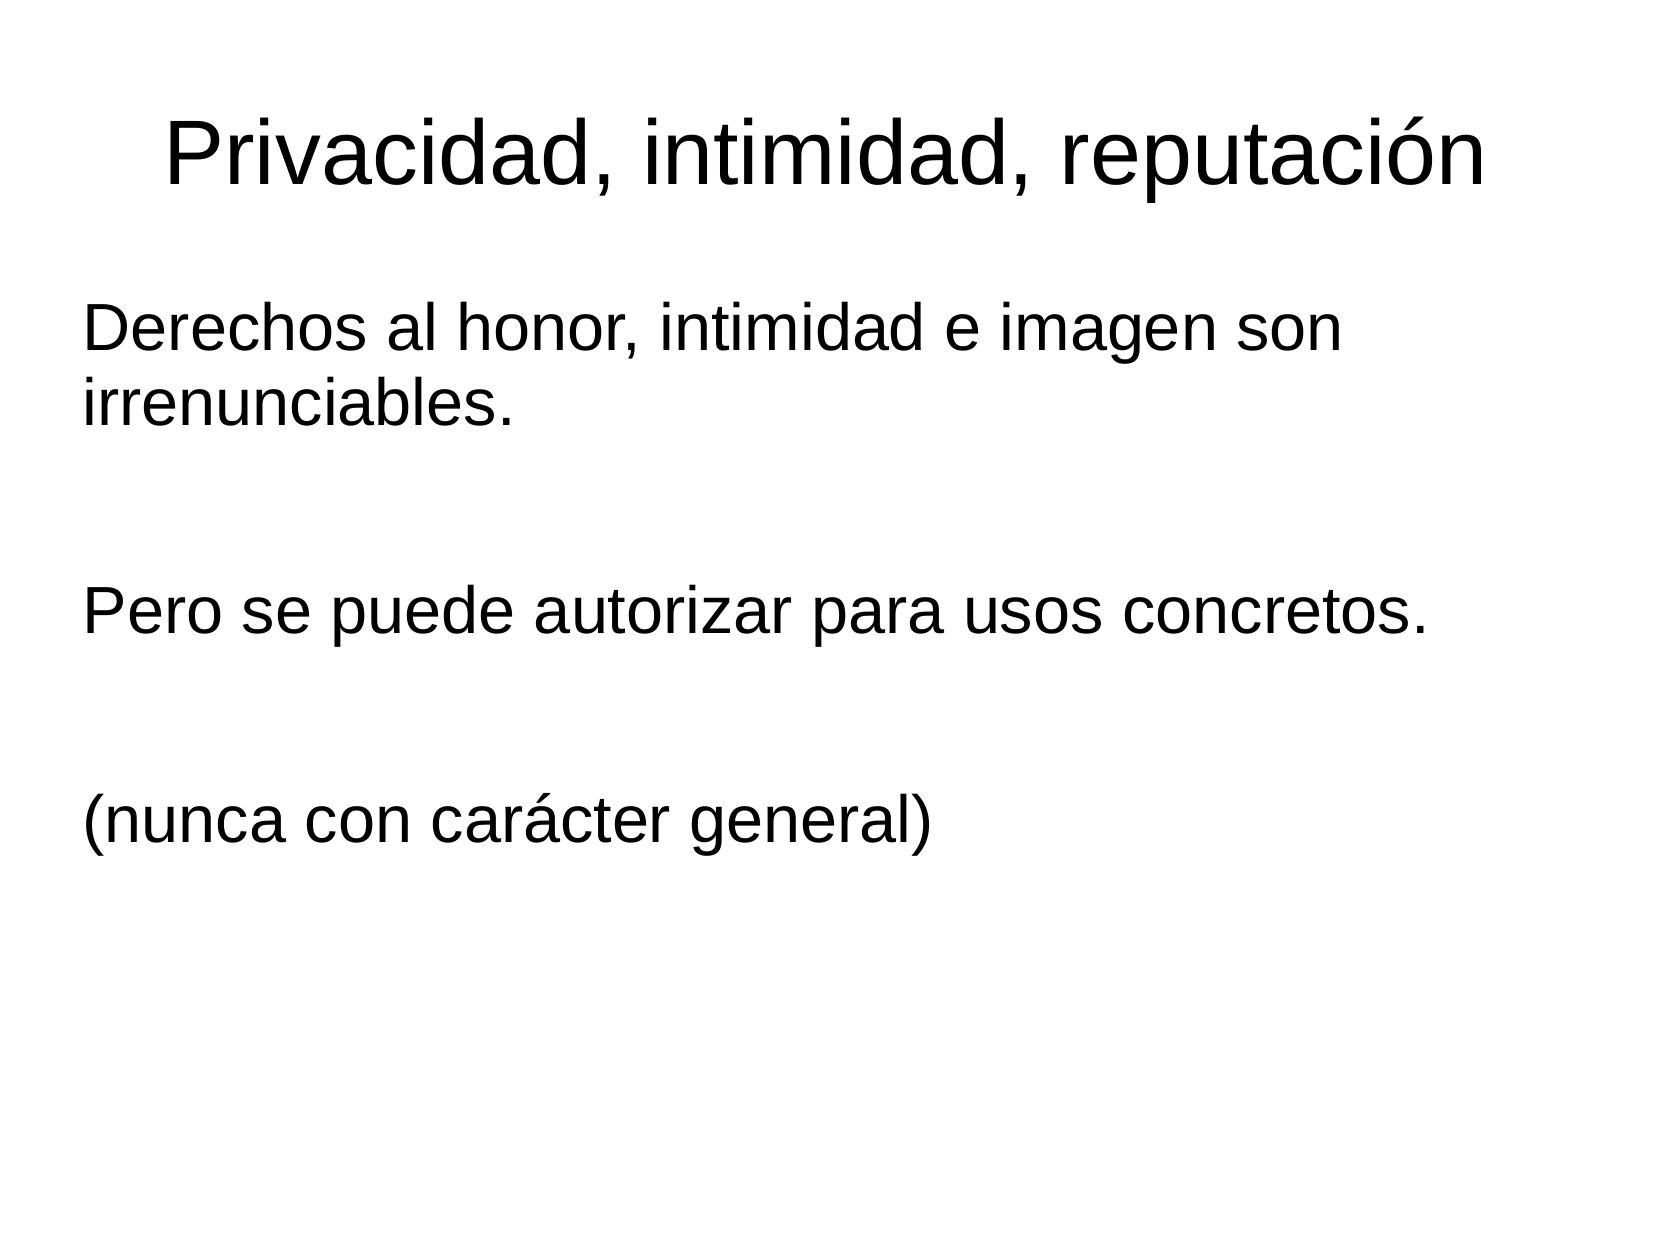

# Privacidad, intimidad, reputación
Derechos al honor, intimidad e imagen son irrenunciables.
Pero se puede autorizar para usos concretos.
(nunca con carácter general)